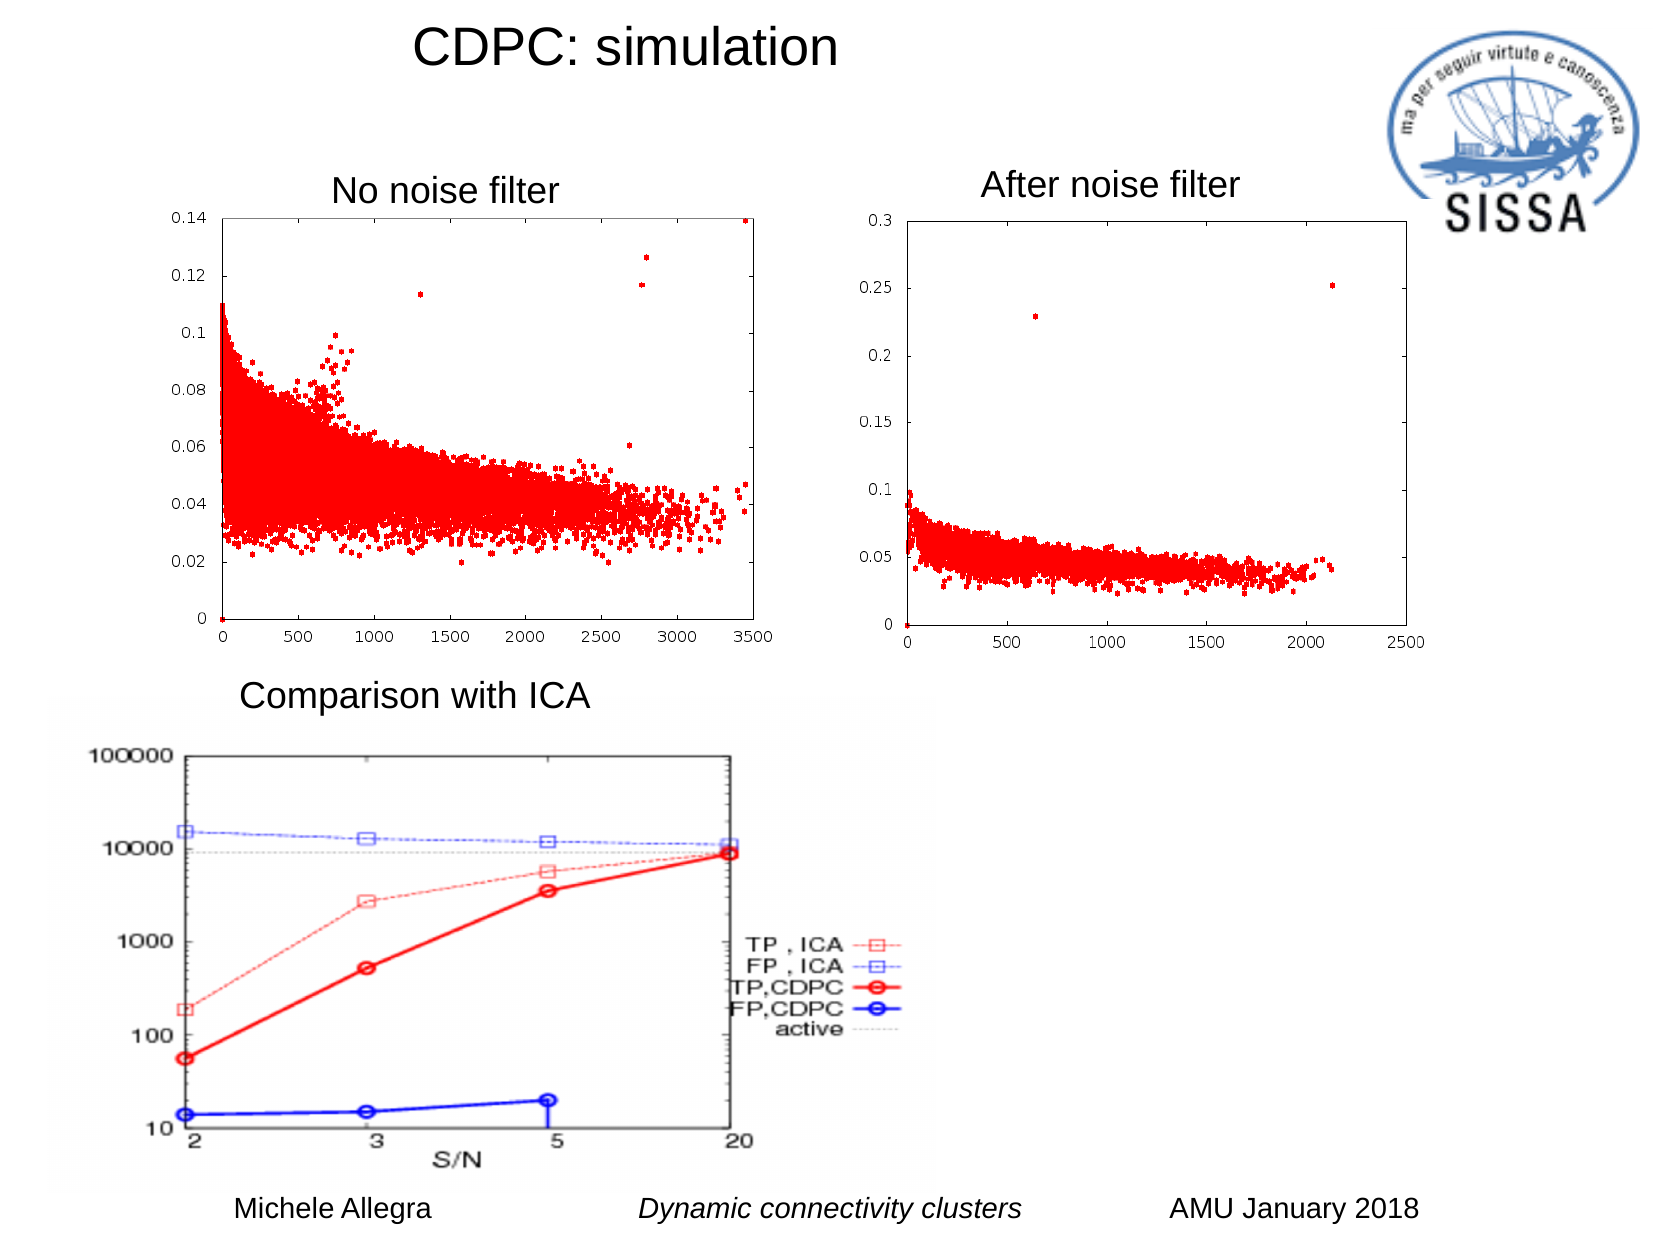

#
CDPC: simulation
After noise filter
No noise filter
Comparison with ICA
Michele Allegra Dynamic connectivity clusters AMU January 2018